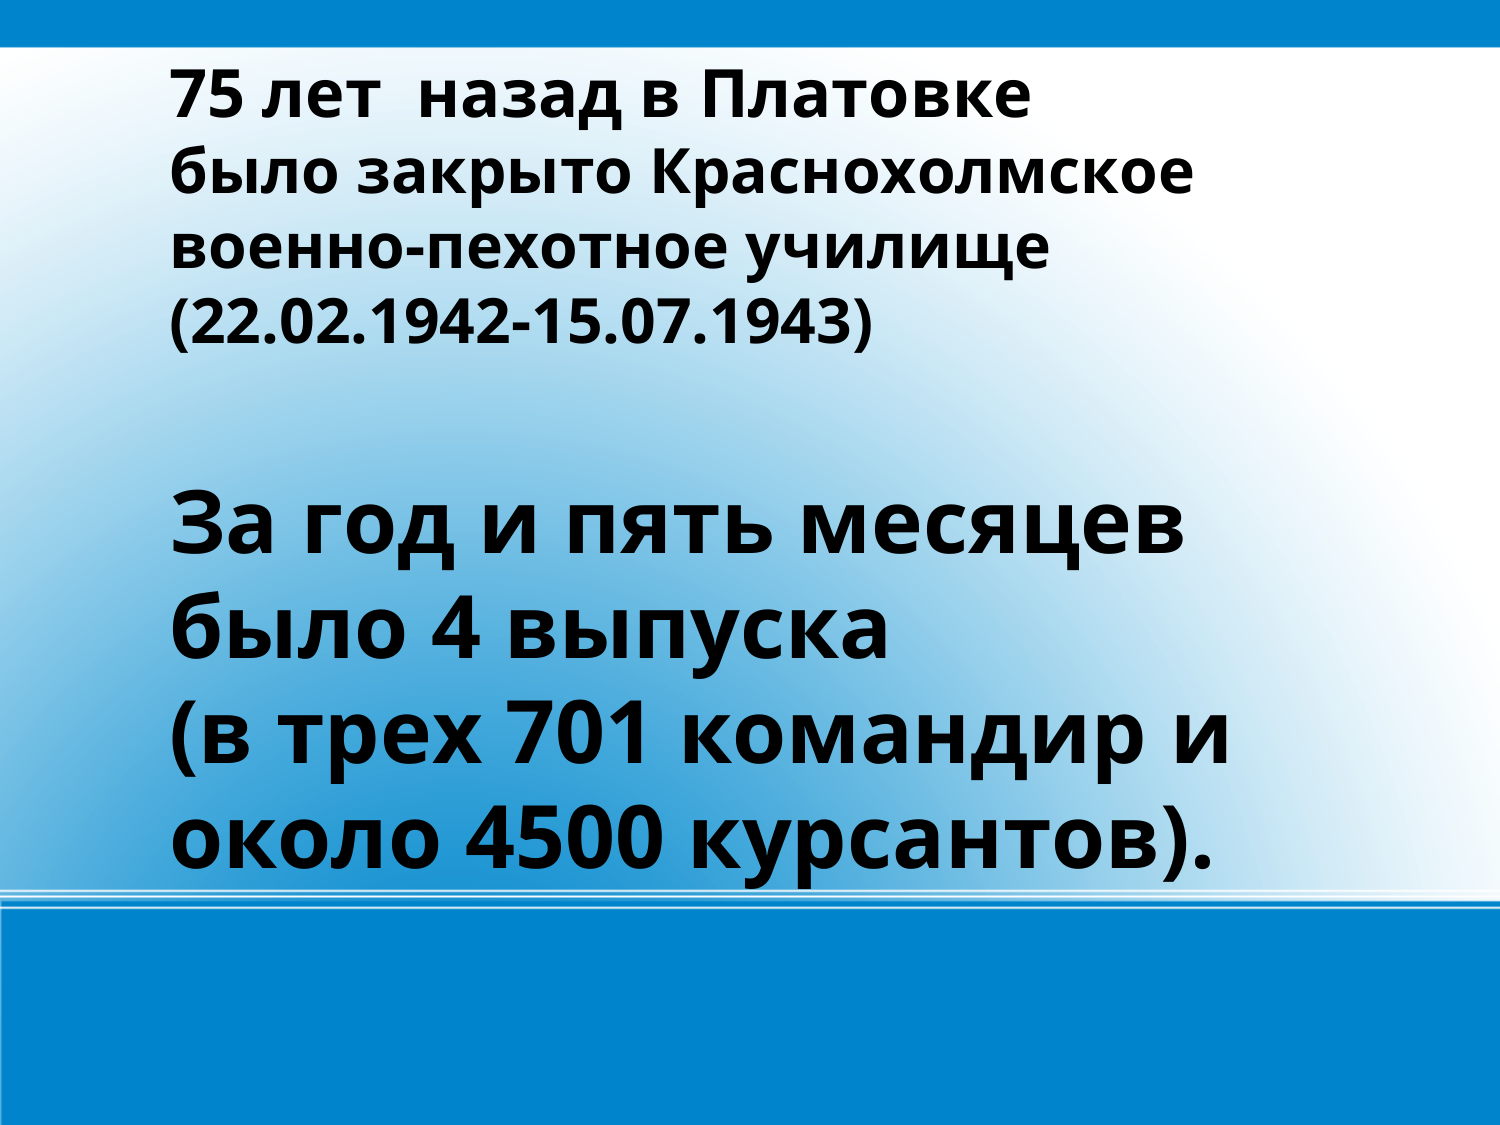

# 75 лет назад в Платовке было закрыто Краснохолмское военно-пехотное училище (22.02.1942-15.07.1943) За год и пять месяцев было 4 выпуска (в трех 701 командир и около 4500 курсантов).